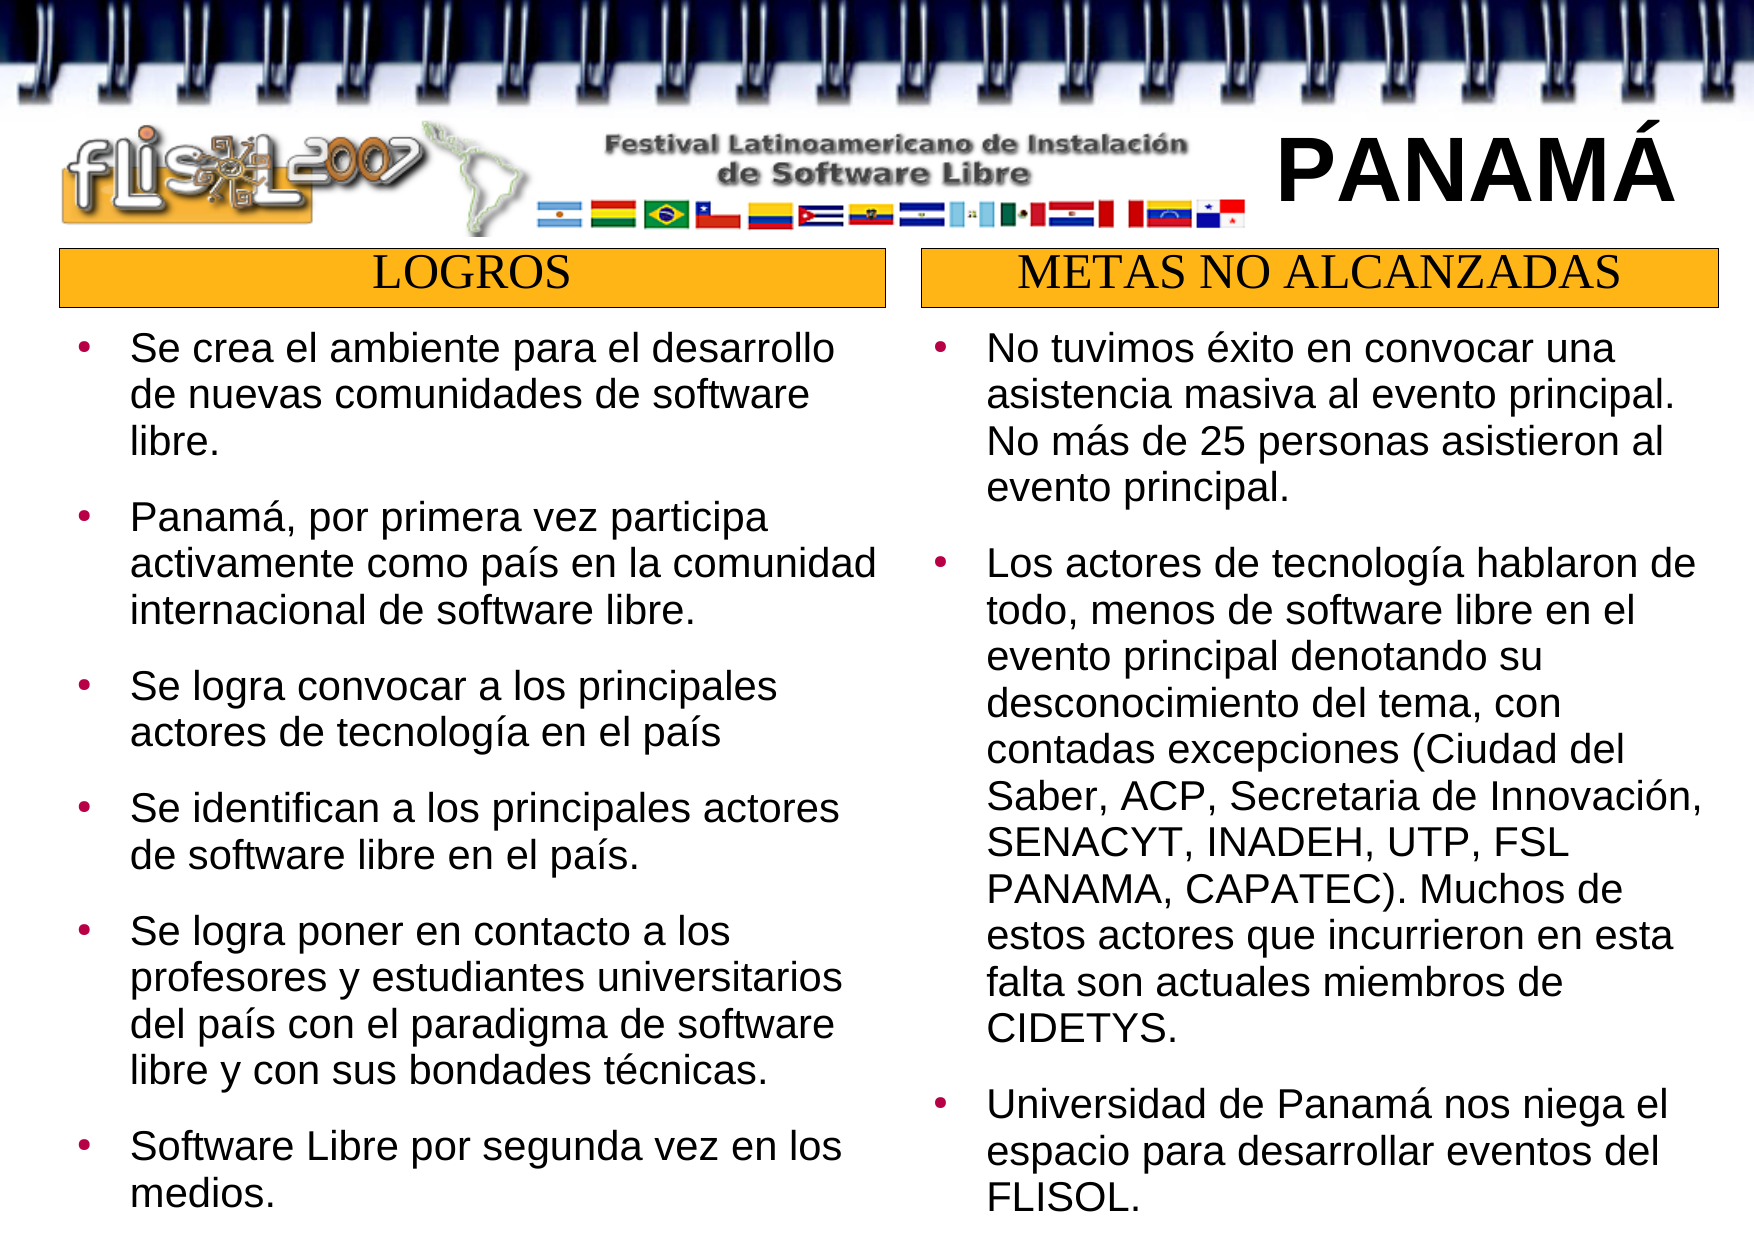

# PANAMÁ
LOGROS
METAS NO ALCANZADAS
Se crea el ambiente para el desarrollo de nuevas comunidades de software libre.
Panamá, por primera vez participa activamente como país en la comunidad internacional de software libre.
Se logra convocar a los principales actores de tecnología en el país
Se identifican a los principales actores de software libre en el país.
Se logra poner en contacto a los profesores y estudiantes universitarios del país con el paradigma de software libre y con sus bondades técnicas.
Software Libre por segunda vez en los medios.
No tuvimos éxito en convocar una asistencia masiva al evento principal. No más de 25 personas asistieron al evento principal.
Los actores de tecnología hablaron de todo, menos de software libre en el evento principal denotando su desconocimiento del tema, con contadas excepciones (Ciudad del Saber, ACP, Secretaria de Innovación, SENACYT, INADEH, UTP, FSL PANAMA, CAPATEC). Muchos de estos actores que incurrieron en esta falta son actuales miembros de CIDETYS.
Universidad de Panamá nos niega el espacio para desarrollar eventos del FLISOL.